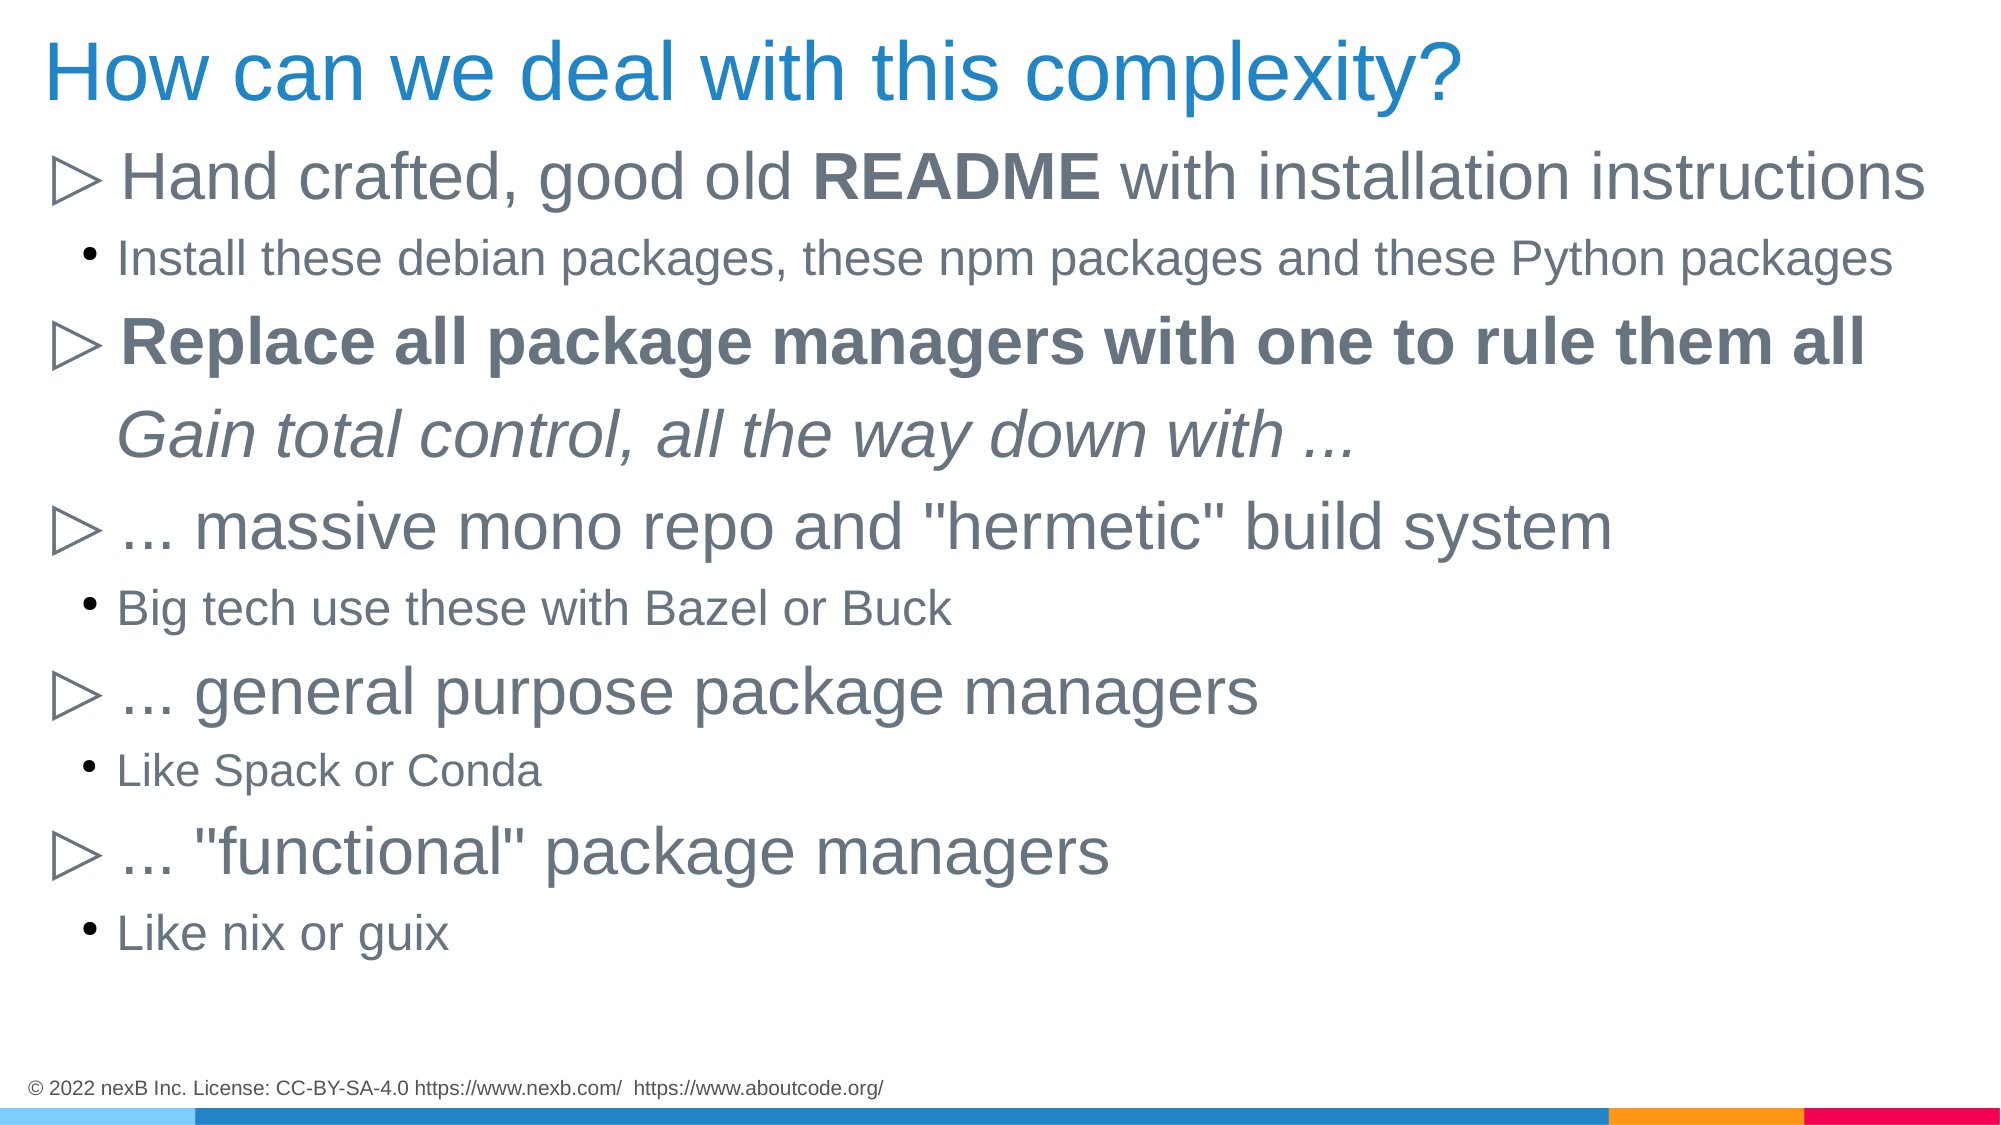

How can we deal with this complexity?
Hand crafted, good old README with installation instructions
Install these debian packages, these npm packages and these Python packages
Replace all package managers with one to rule them all
Gain total control, all the way down with ...
... massive mono repo and "hermetic" build system
Big tech use these with Bazel or Buck
... general purpose package managers
Like Spack or Conda
... "functional" package managers
Like nix or guix